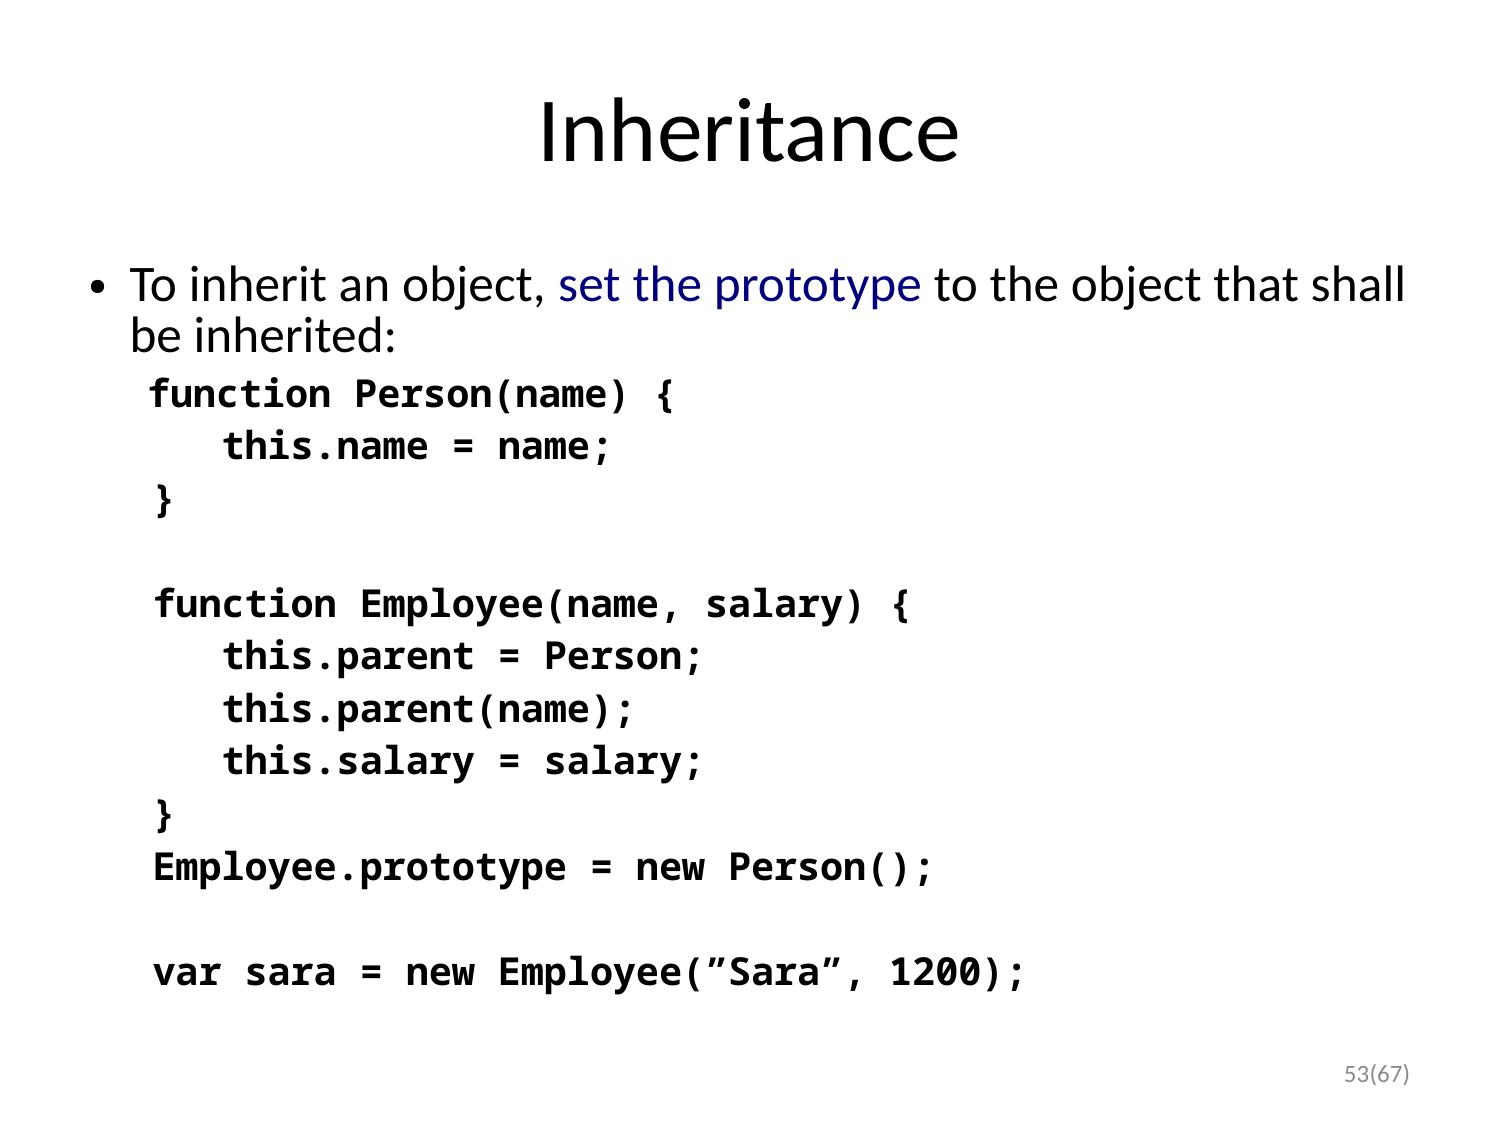

# Inheritance
To inherit an object, set the prototype to the object that shall be inherited:
 function Person(name) {
 this.name = name;
 }
 function Employee(name, salary) {
 this.parent = Person;
 this.parent(name);
 this.salary = salary;
 }
 Employee.prototype = new Person();
 var sara = new Employee(”Sara”, 1200);
53